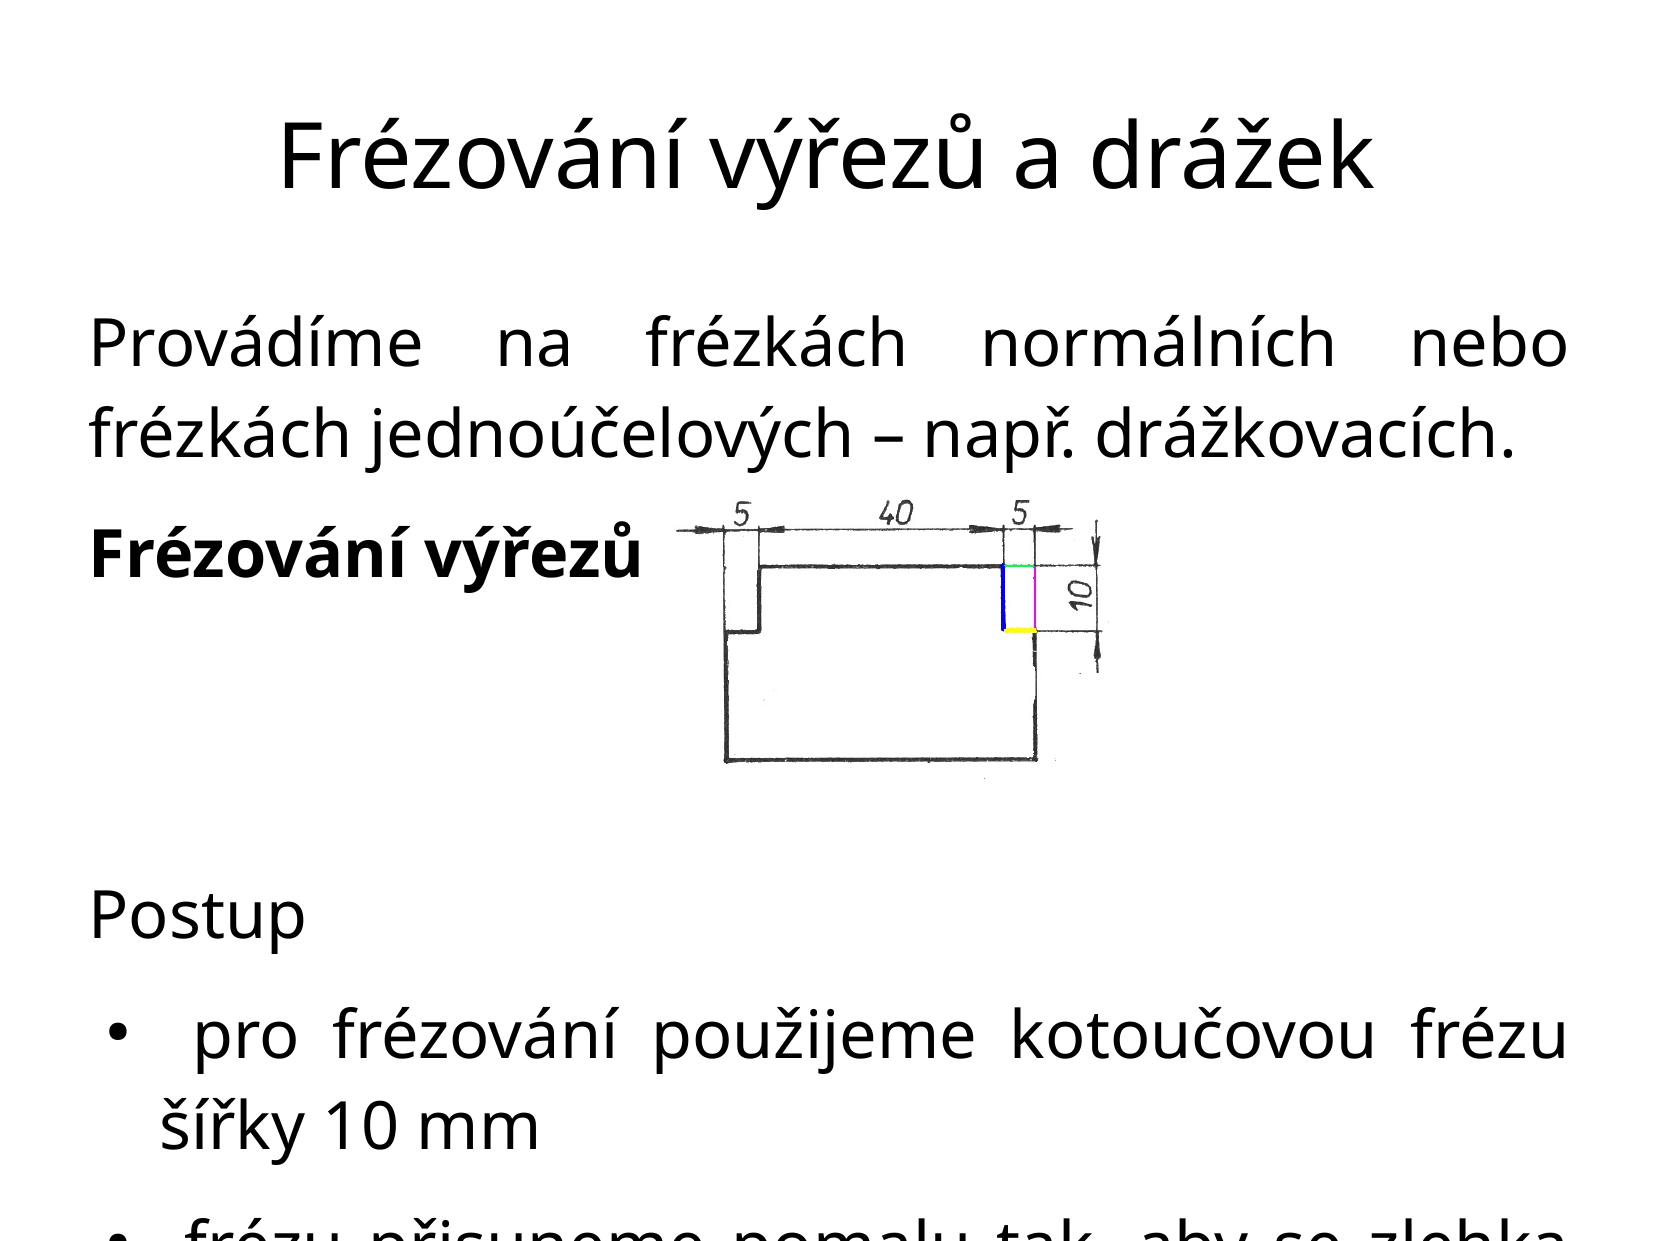

# Frézování výřezů a drážek
Provádíme na frézkách normálních nebo frézkách jednoúčelových – např. drážkovacích.
Frézování výřezů
Postup
 pro frézování použijeme kotoučovou frézu šířky 10 mm
 frézu přisuneme pomalu tak, aby se zlehka dotknula boku polotovaru – fialová plocha